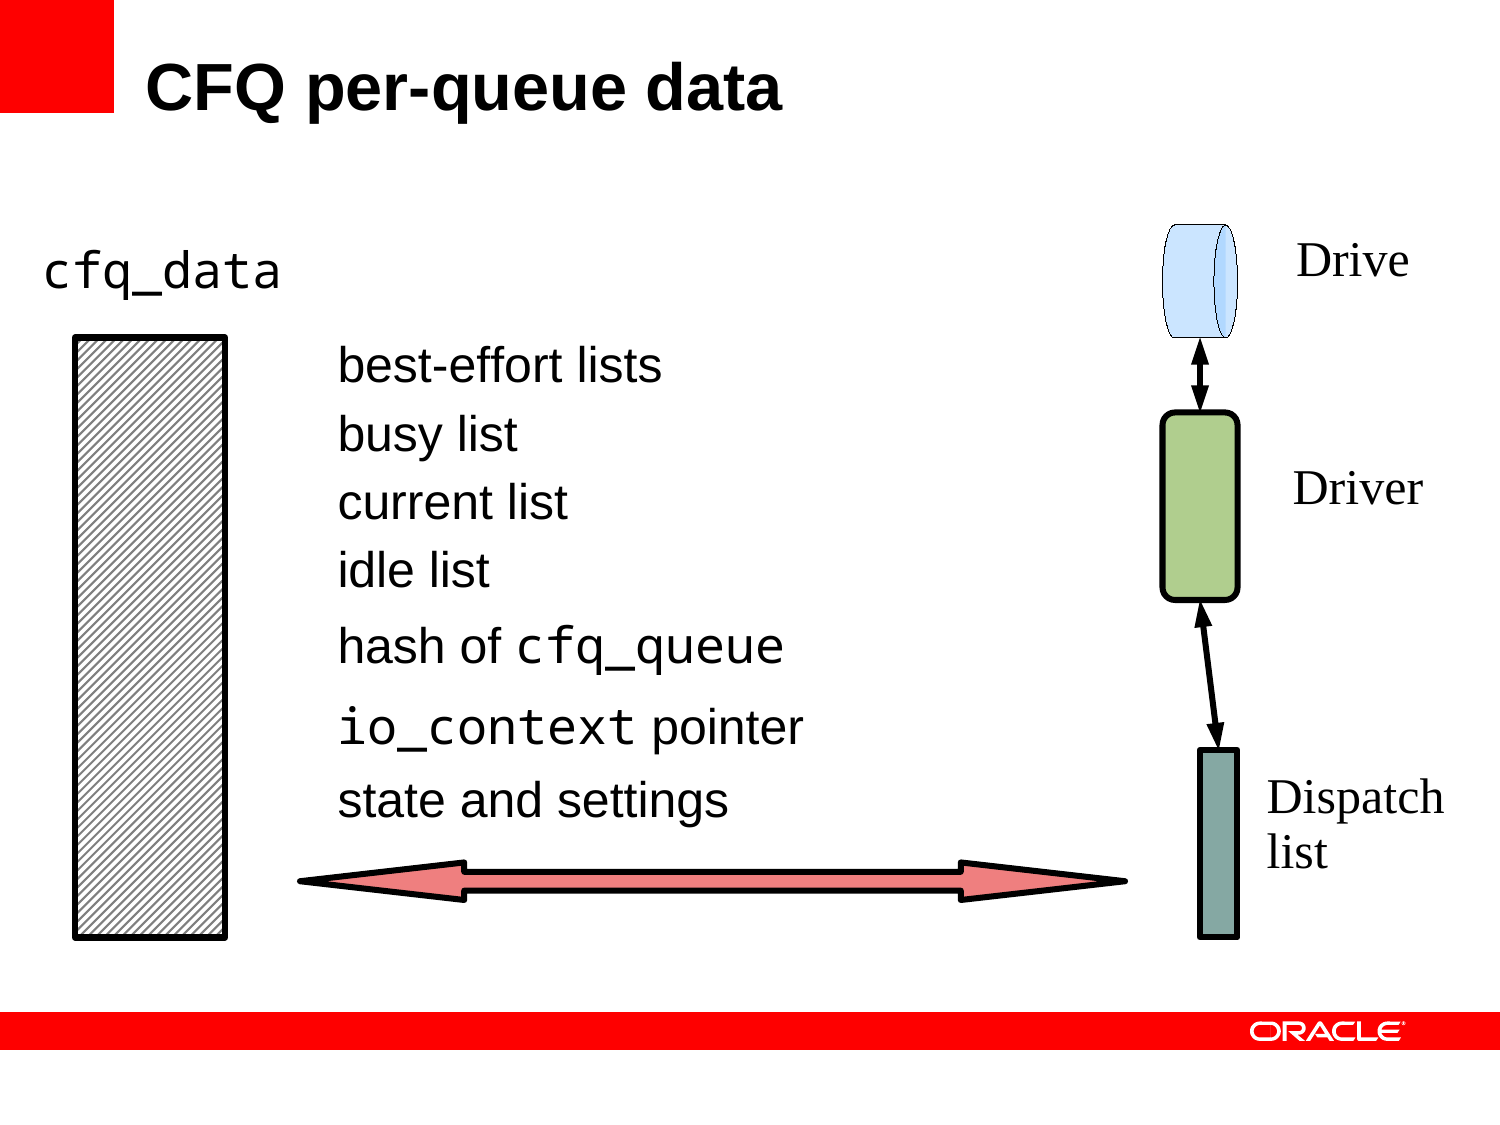

# CFQ per-queue data
Drive
cfq_data
best-effort lists
busy list
current list
idle list
hash of cfq_queue
io_context pointer
state and settings
Driver
Dispatch
list